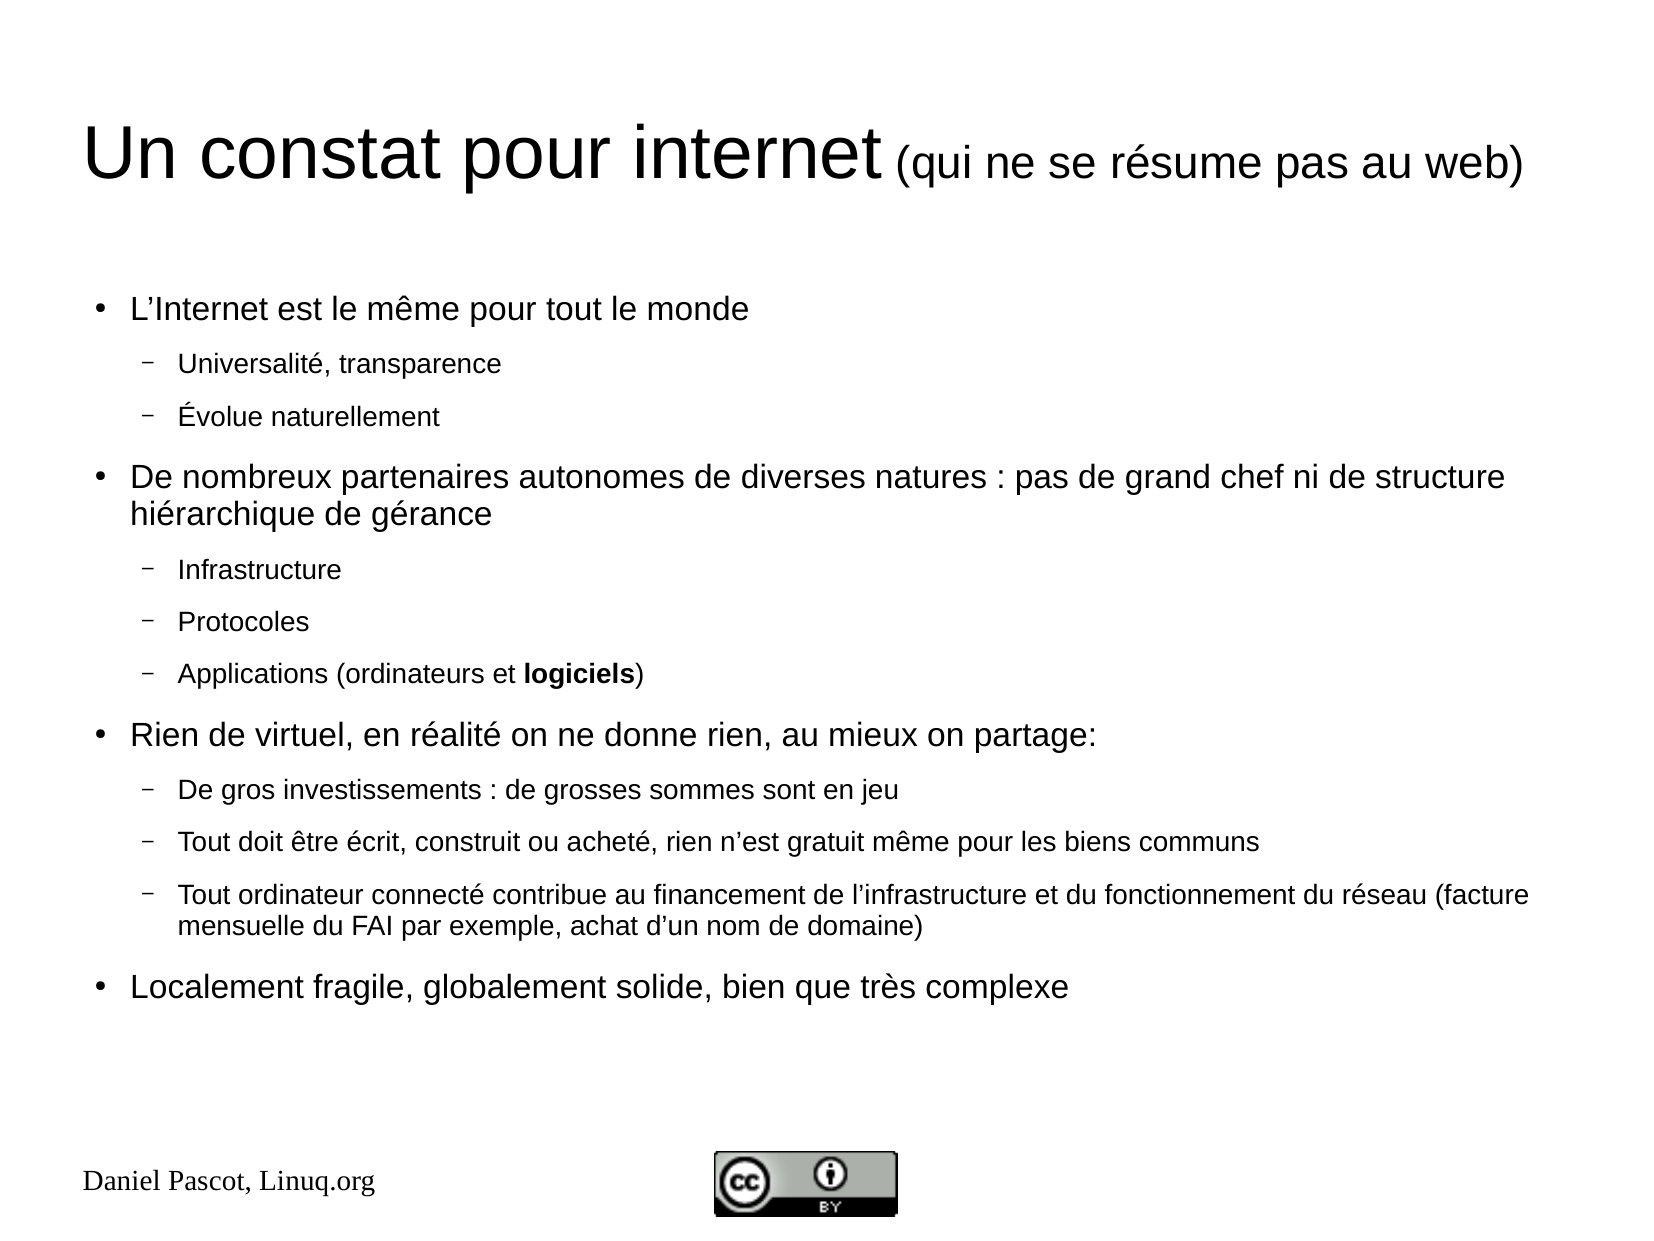

# Un constat pour internet (qui ne se résume pas au web)
L’Internet est le même pour tout le monde
Universalité, transparence
Évolue naturellement
De nombreux partenaires autonomes de diverses natures : pas de grand chef ni de structure hiérarchique de gérance
Infrastructure
Protocoles
Applications (ordinateurs et logiciels)
Rien de virtuel, en réalité on ne donne rien, au mieux on partage:
De gros investissements : de grosses sommes sont en jeu
Tout doit être écrit, construit ou acheté, rien n’est gratuit même pour les biens communs
Tout ordinateur connecté contribue au financement de l’infrastructure et du fonctionnement du réseau (facture mensuelle du FAI par exemple, achat d’un nom de domaine)
Localement fragile, globalement solide, bien que très complexe